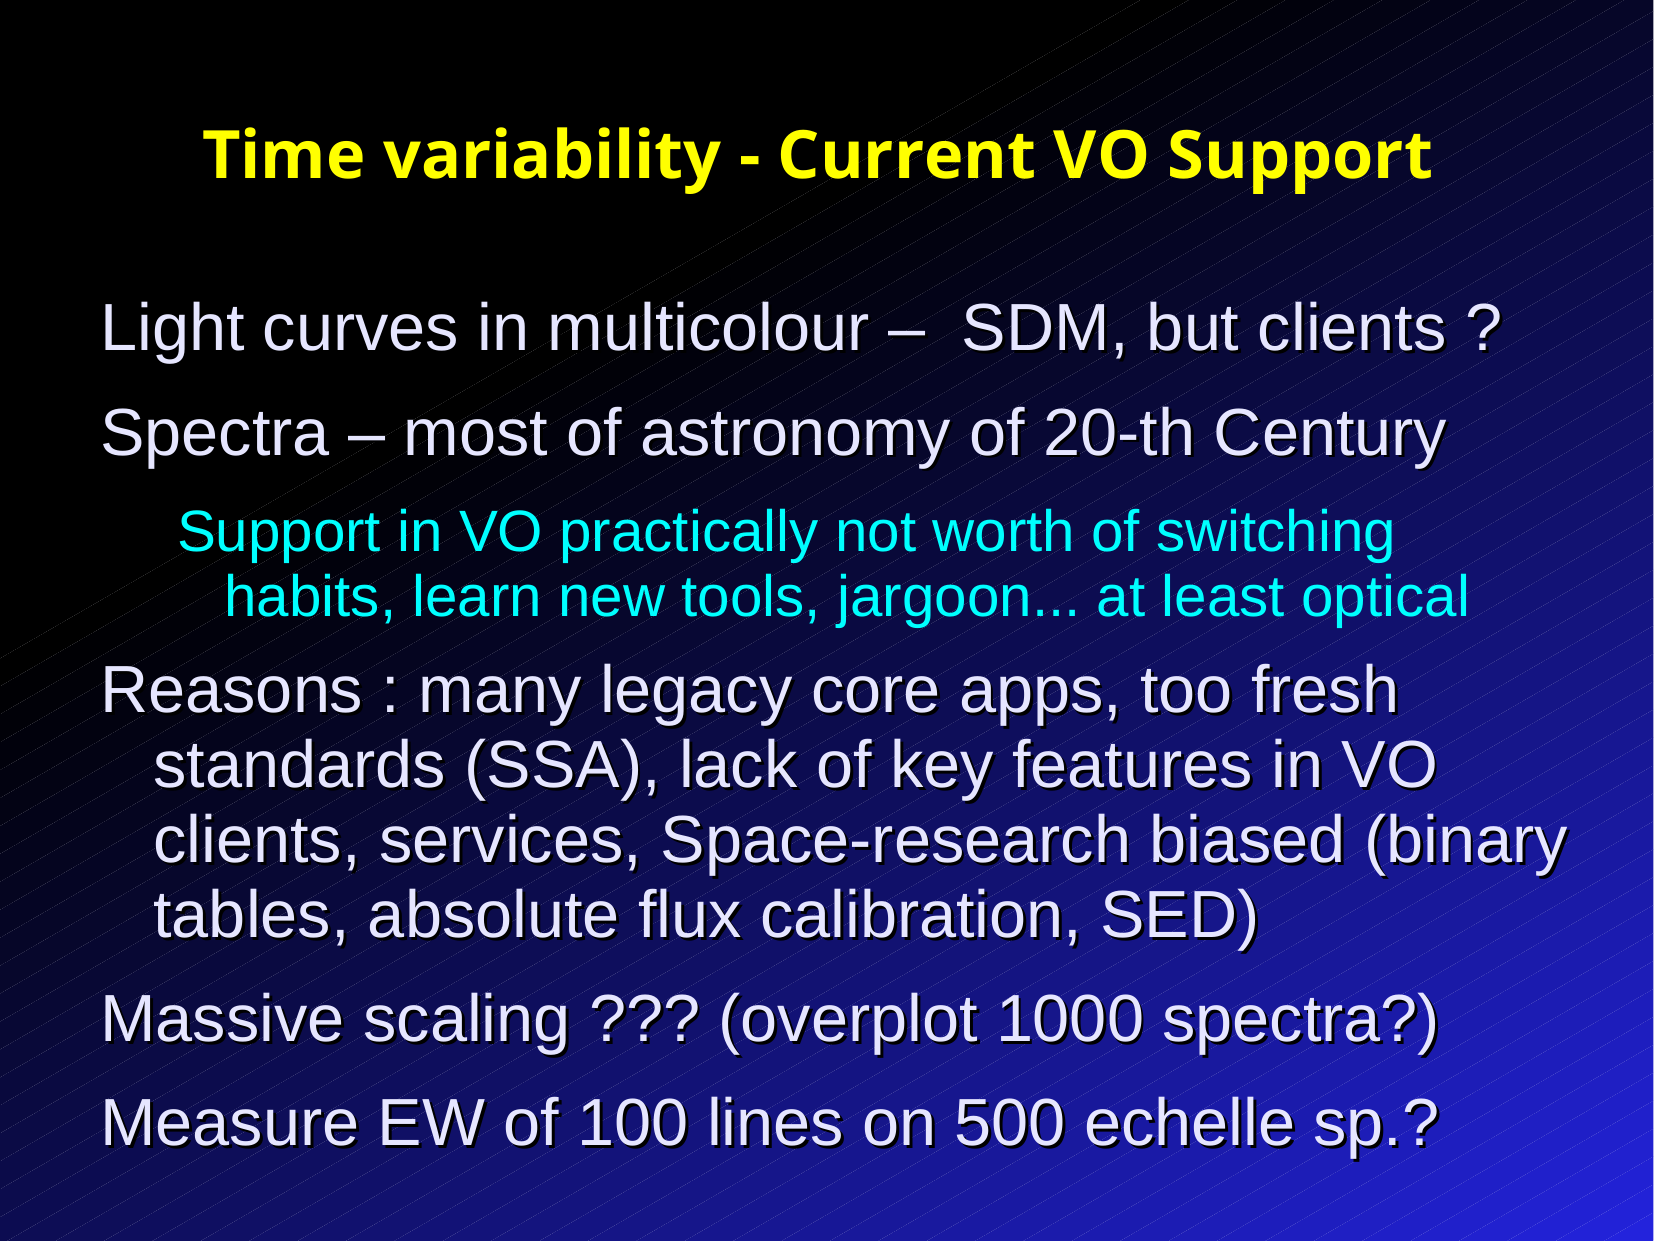

# Time variability - Current VO Support
Light curves in multicolour – SDM, but clients ?
Spectra – most of astronomy of 20-th Century
Support in VO practically not worth of switching habits, learn new tools, jargoon... at least optical
Reasons : many legacy core apps, too fresh standards (SSA), lack of key features in VO clients, services, Space-research biased (binary tables, absolute flux calibration, SED)
Massive scaling ??? (overplot 1000 spectra?)
Measure EW of 100 lines on 500 echelle sp.?